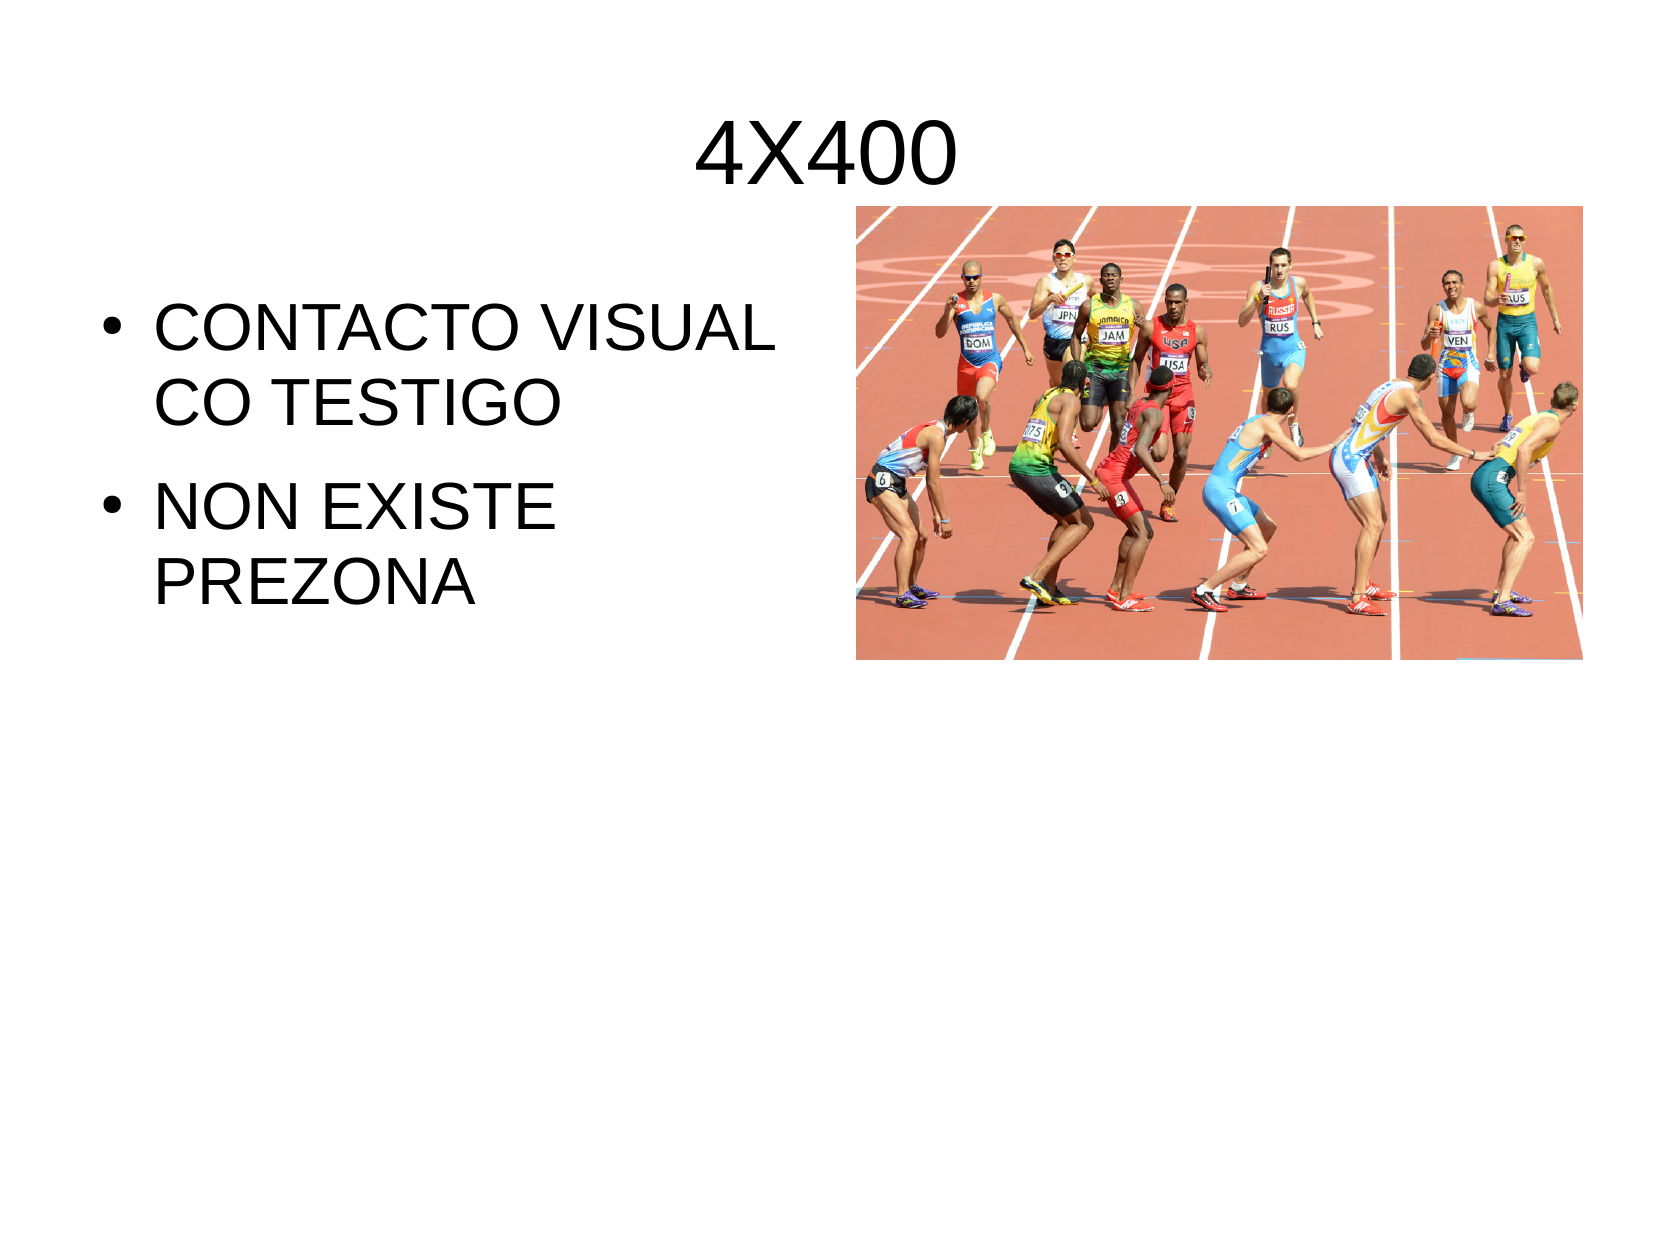

# 4X400
CONTACTO VISUAL CO TESTIGO
NON EXISTE PREZONA